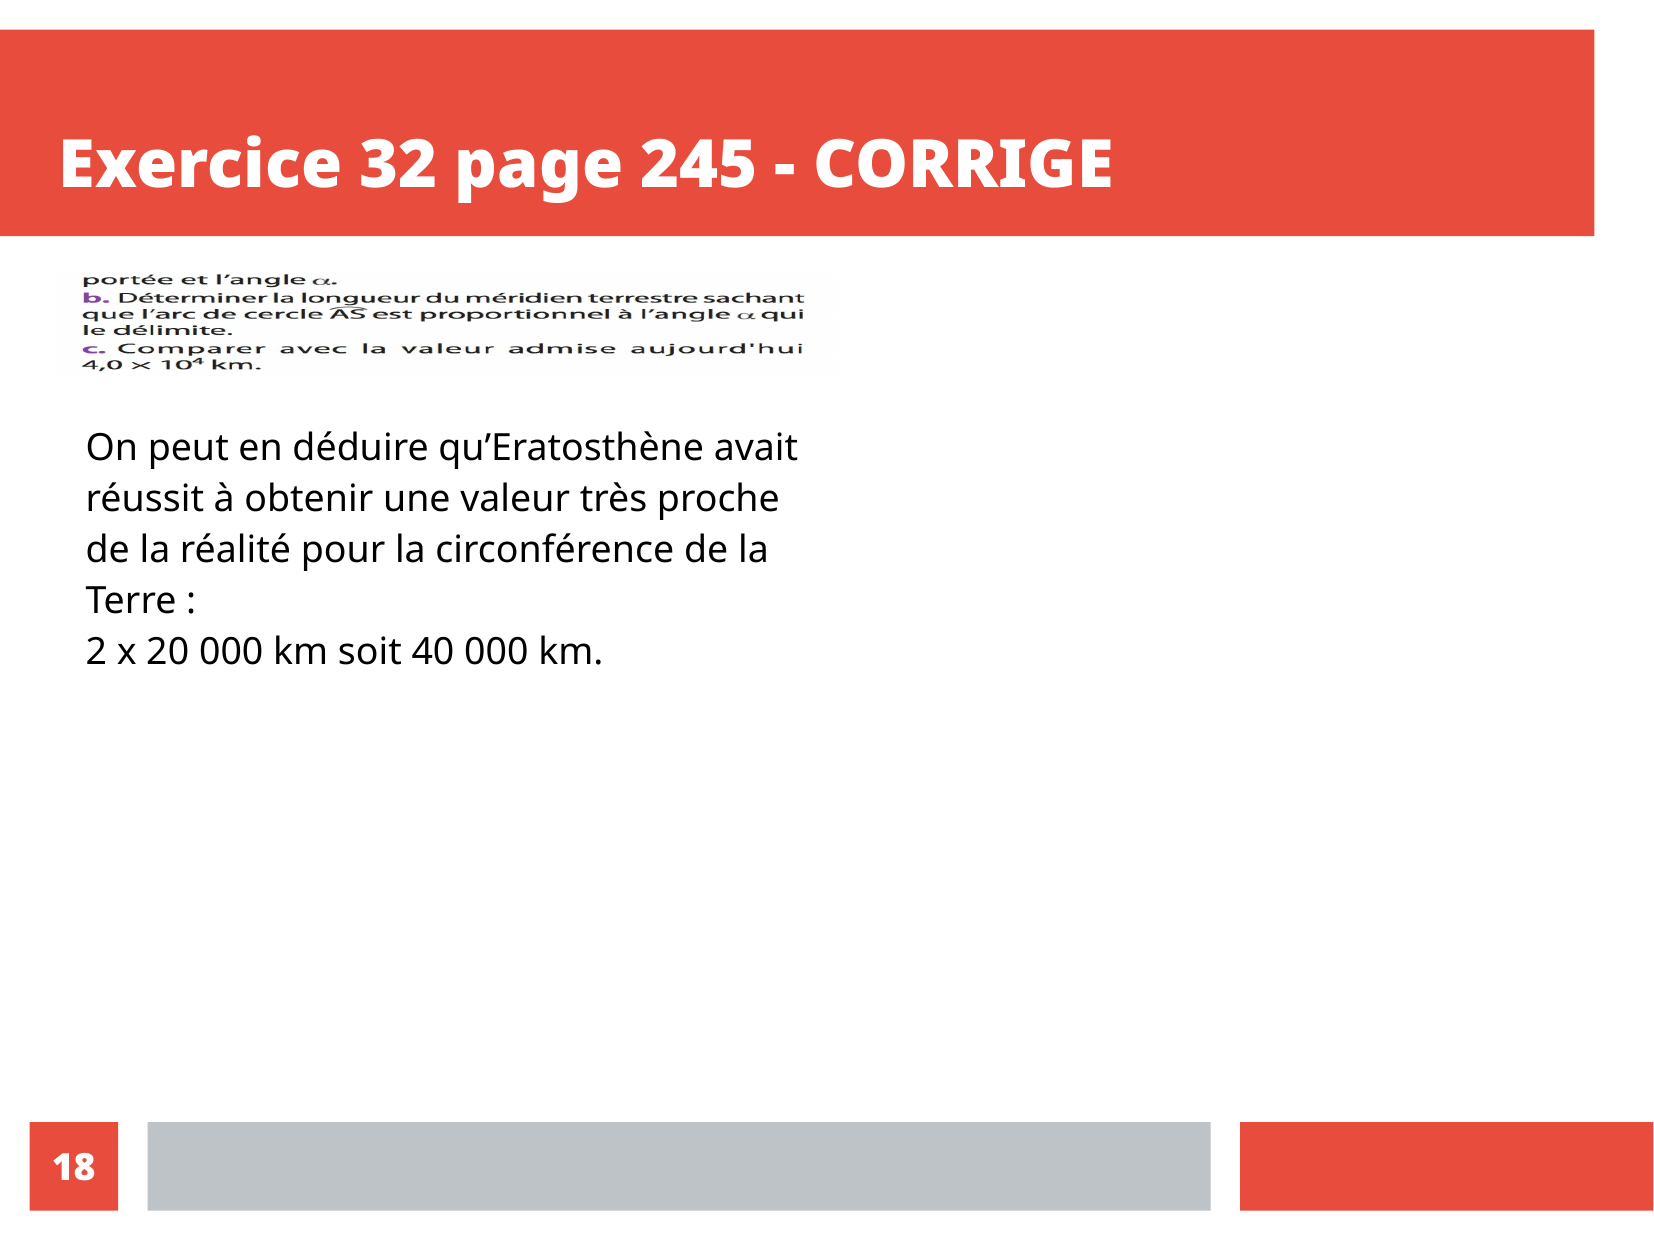

# Exercice 32 page 245 - CORRIGE
On peut en déduire qu’Eratosthène avait réussit à obtenir une valeur très proche de la réalité pour la circonférence de la Terre :
2 x 20 000 km soit 40 000 km.
18